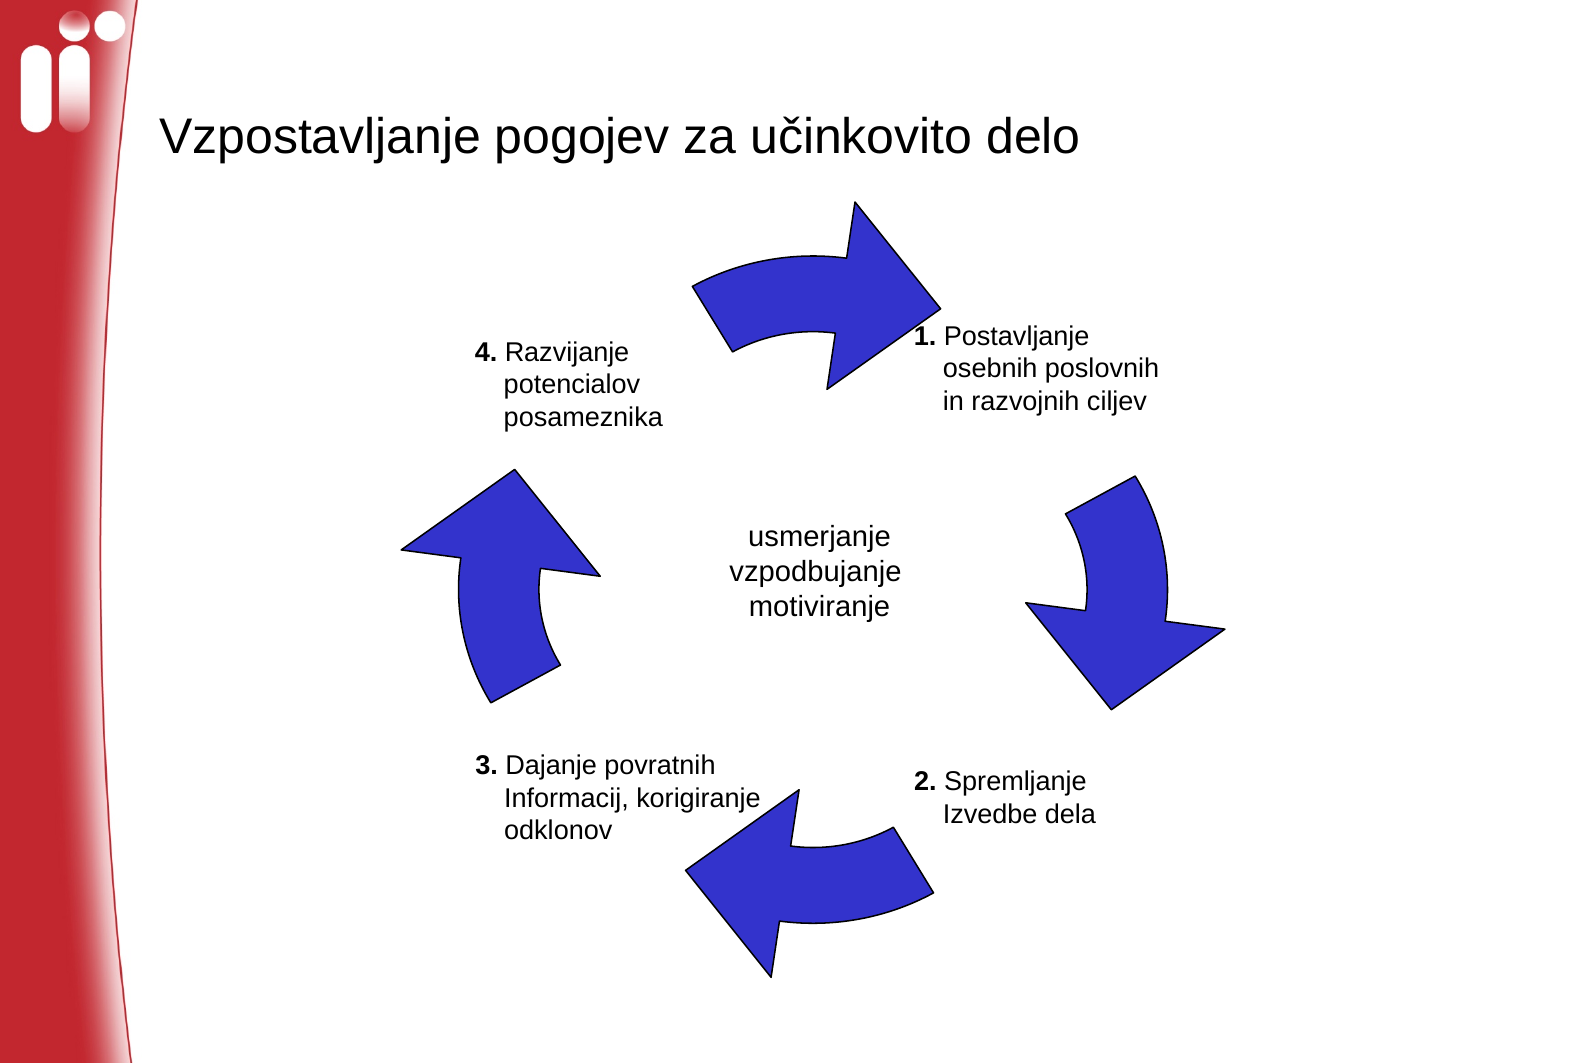

# Vzpostavljanje pogojev za učinkovito delo
1. Postavljanje
	osebnih poslovnih
	in razvojnih ciljev
4. Razvijanje
	potencialov
	posameznika
usmerjanje
vzpodbujanje
motiviranje
3. Dajanje povratnih
	Informacij, korigiranje
	odklonov
2. Spremljanje
	Izvedbe dela